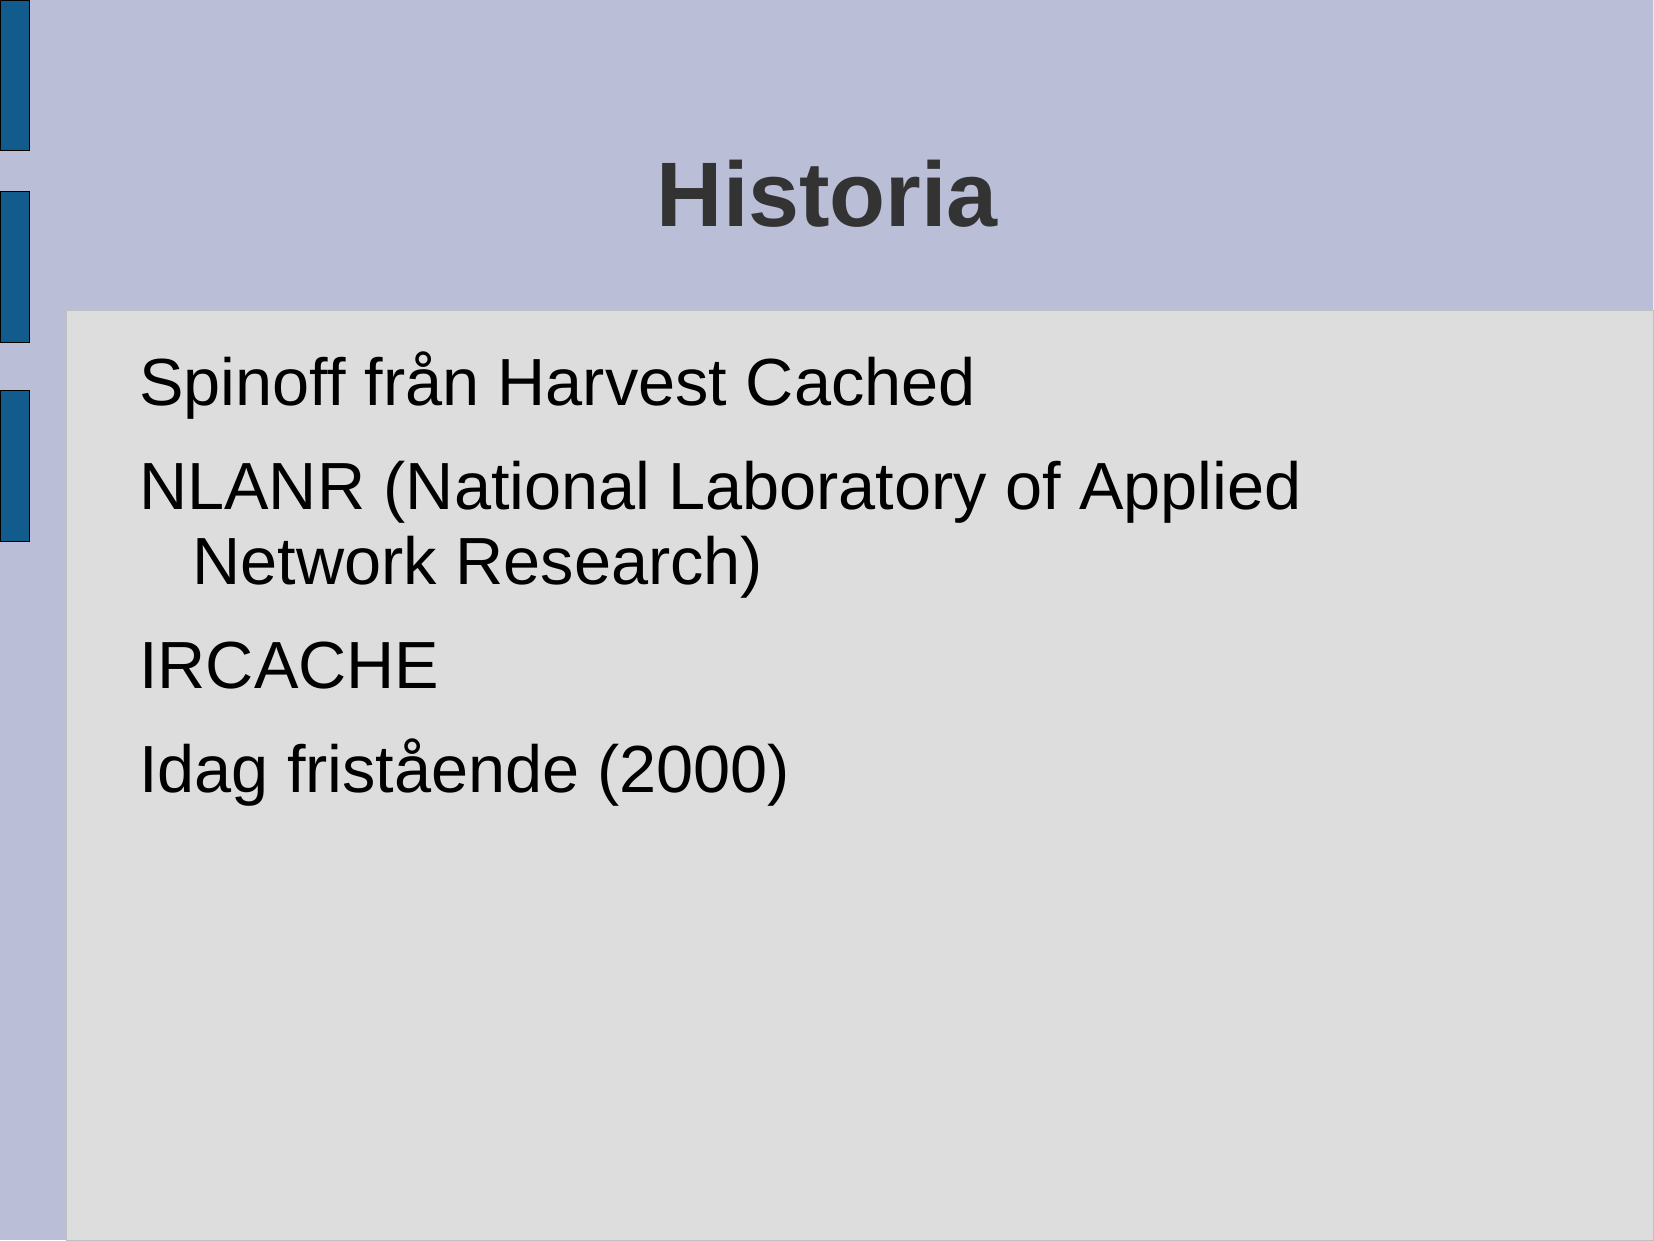

# Historia
Spinoff från Harvest Cached
NLANR (National Laboratory of Applied Network Research)
IRCACHE
Idag fristående (2000)